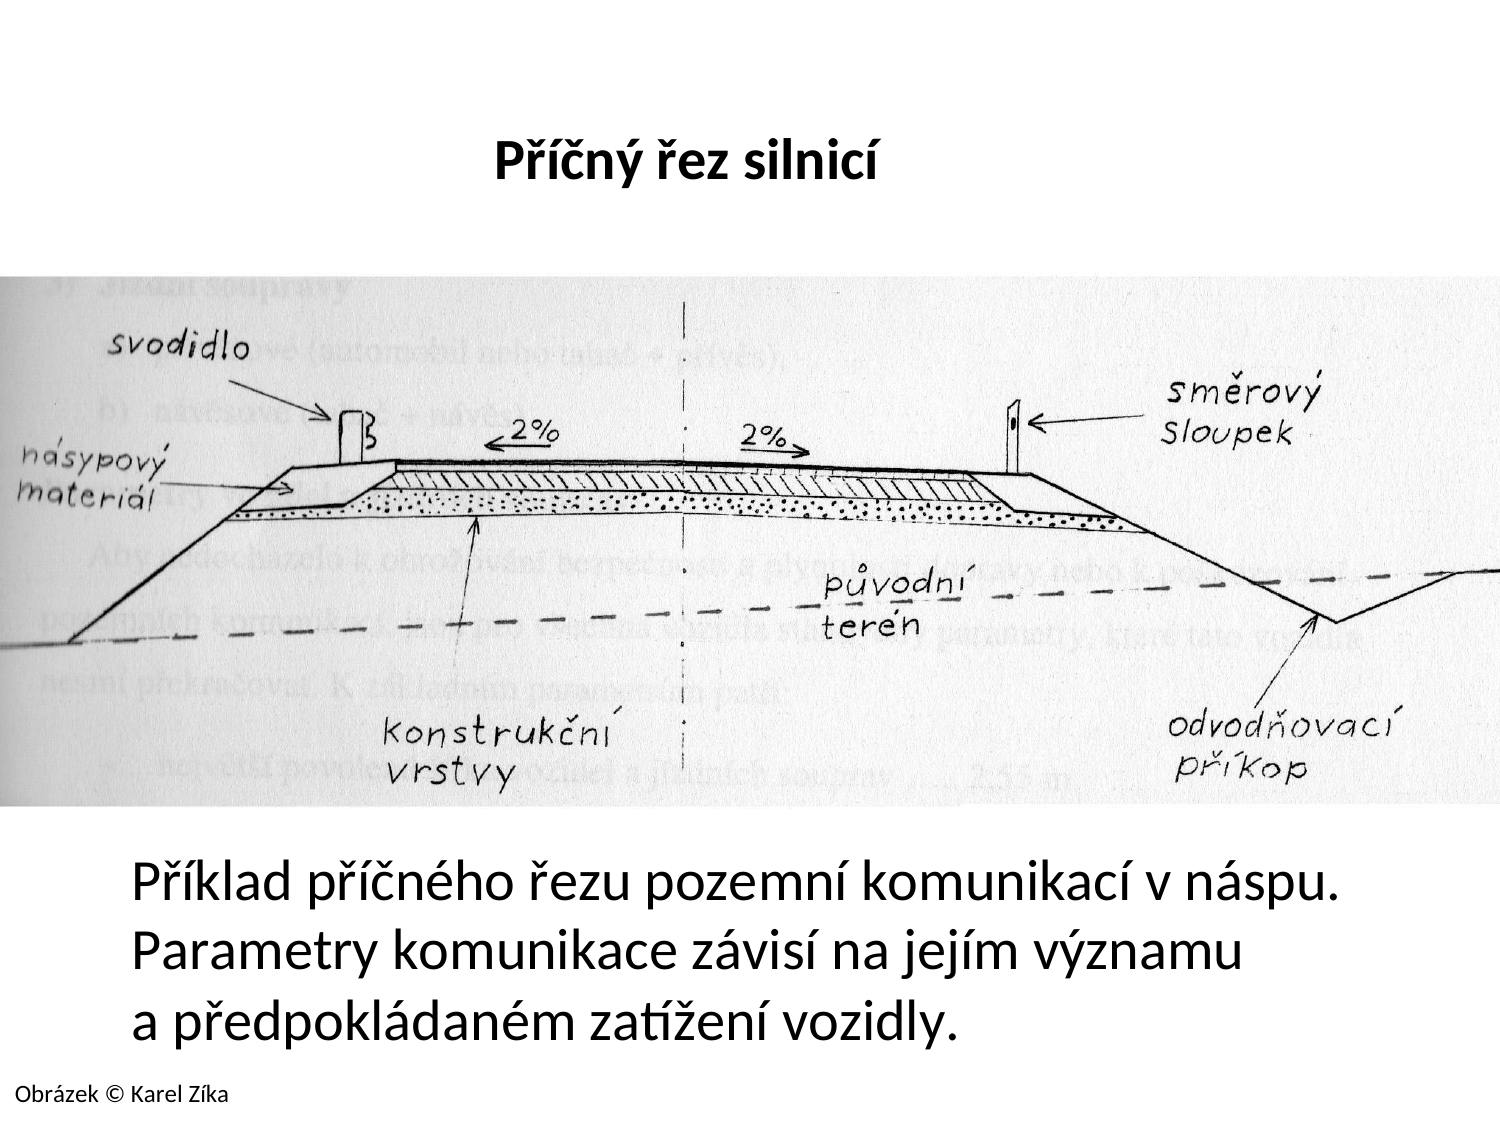

Příčný řez silnicí
Příklad příčného řezu pozemní komunikací v náspu.
Parametry komunikace závisí na jejím významu
a předpokládaném zatížení vozidly.
Obrázek © Karel Zíka